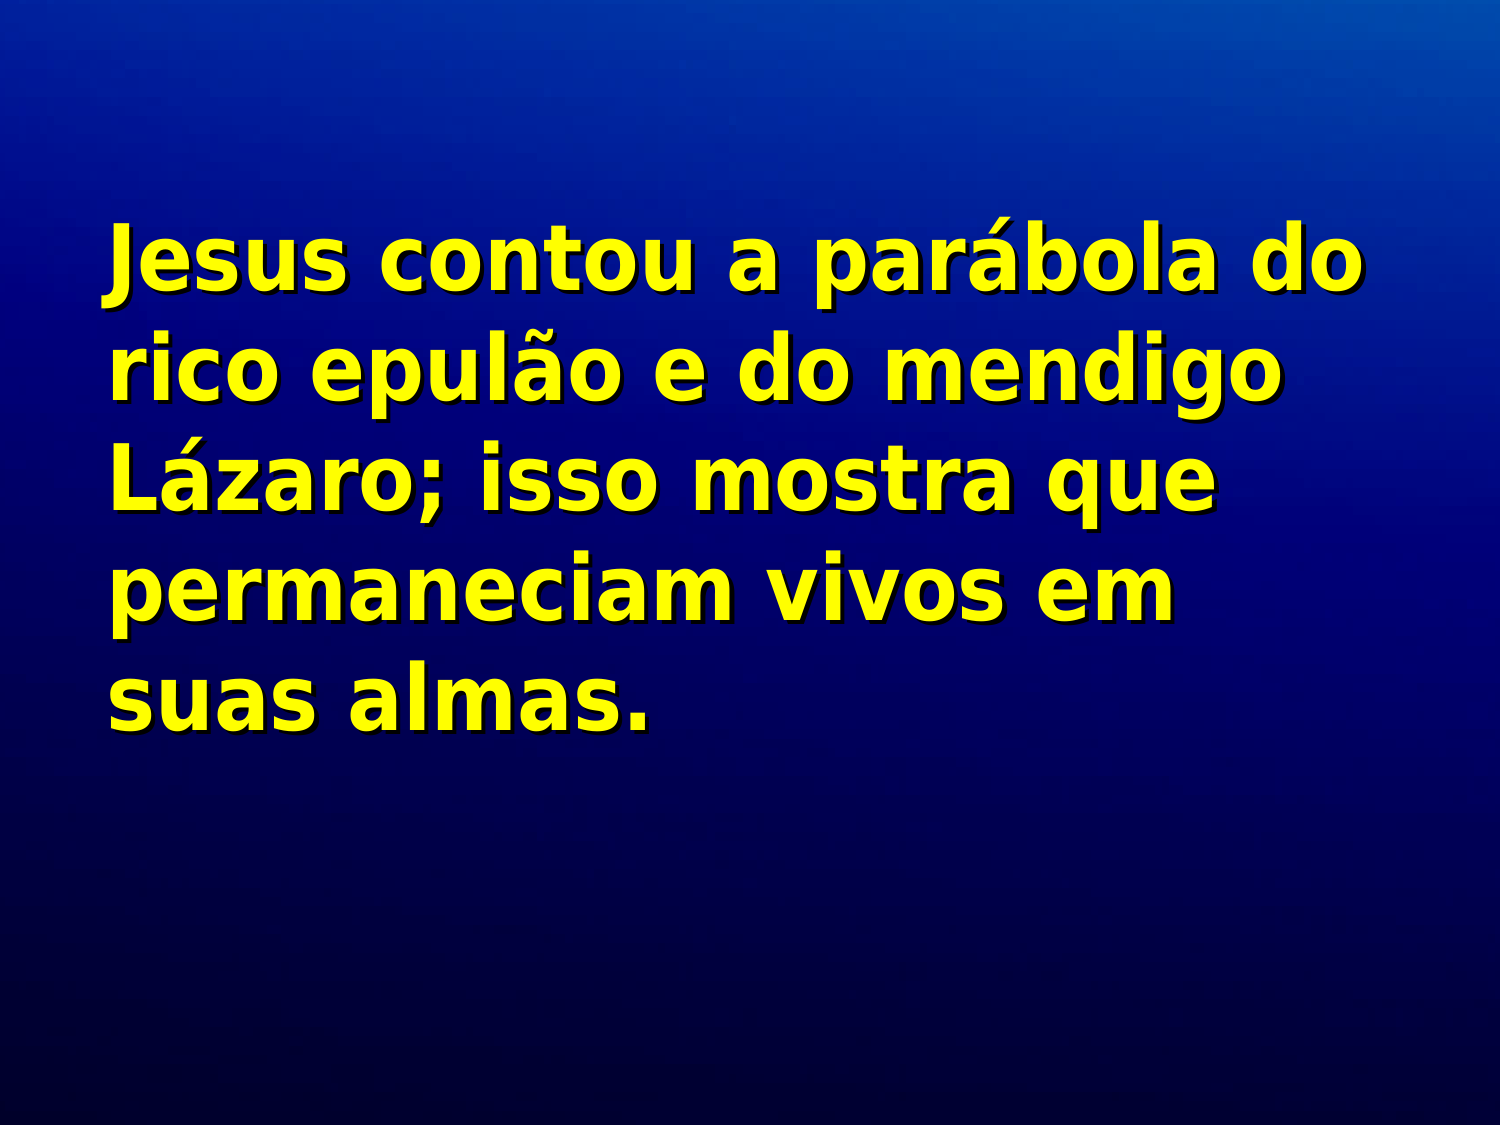

Jesus contou a parábola do rico epulão e do mendigo Lázaro; isso mostra que permaneciam vivos em suas almas.